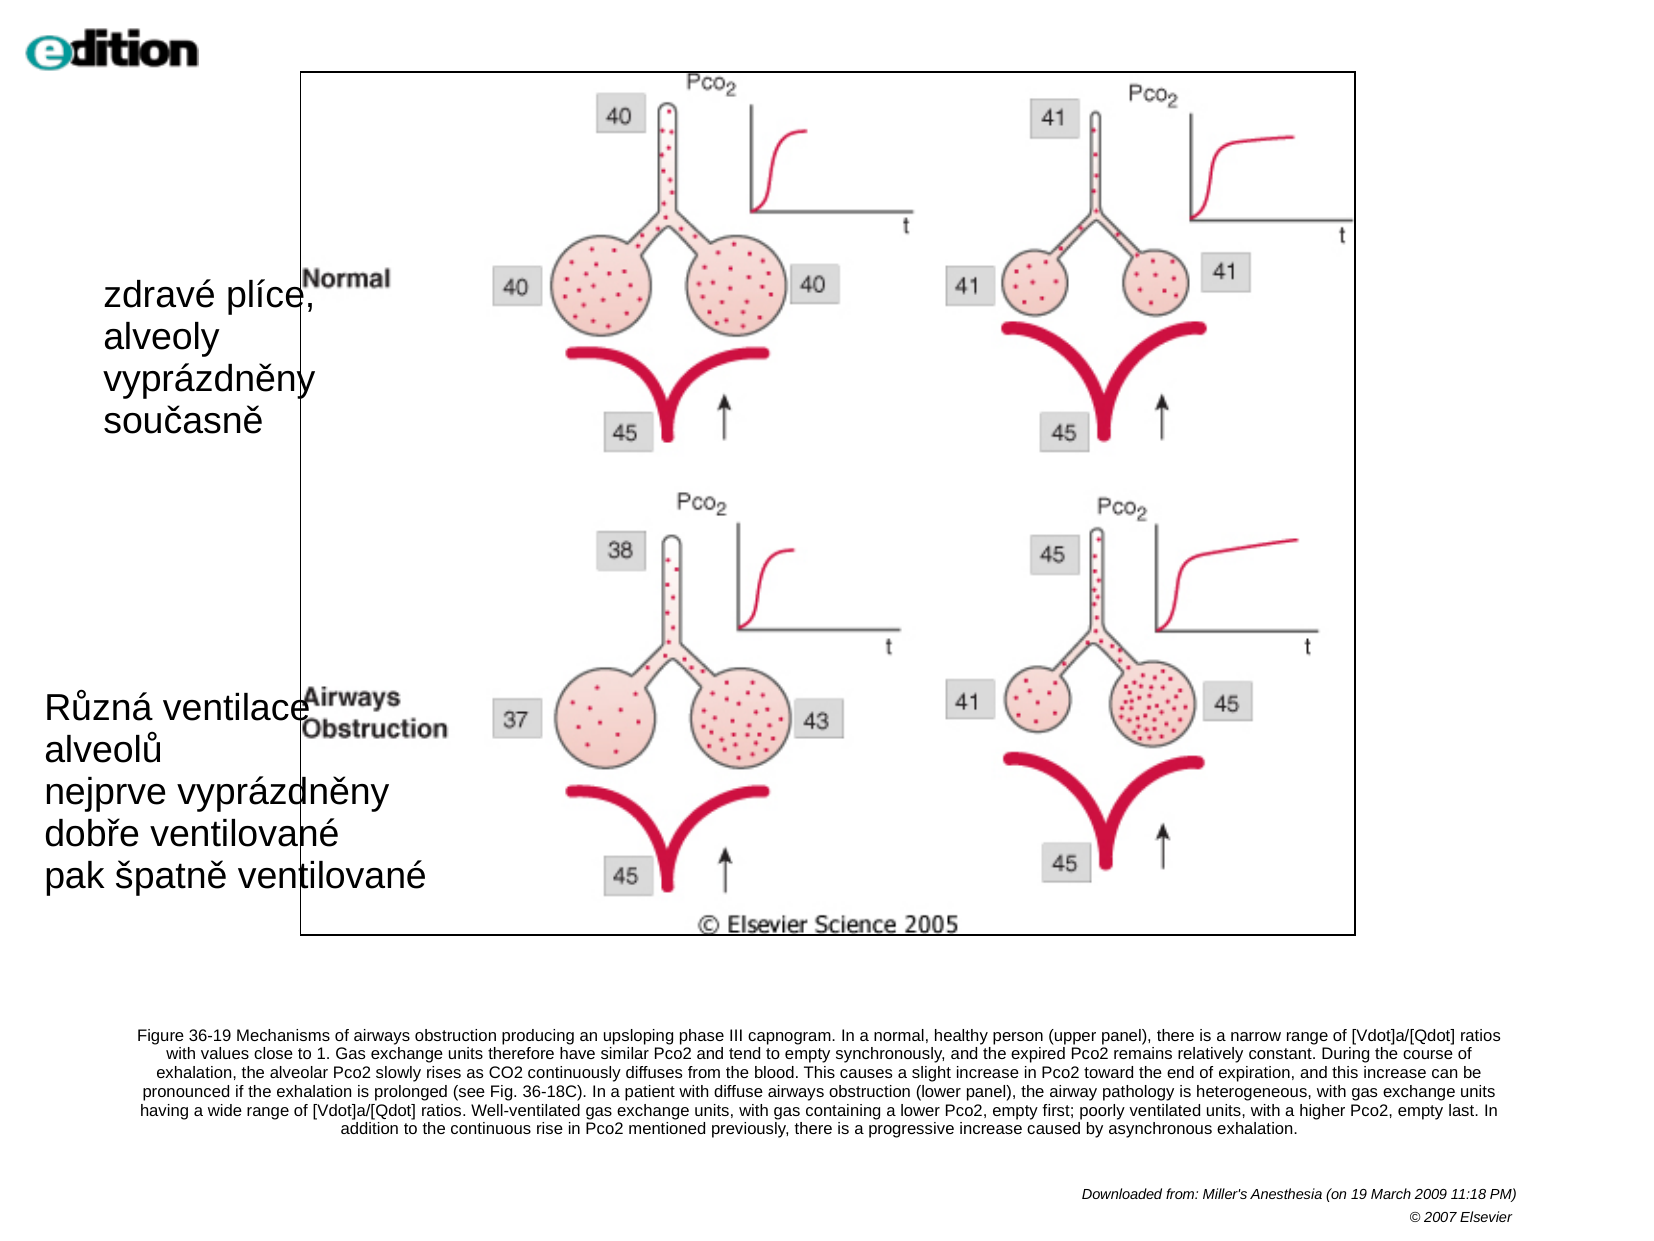

zdravé plíce, alveoly vyprázdněny současně
Různá ventilace alveolů
nejprve vyprázdněny dobře ventilované
pak špatně ventilované
Figure 36-19 Mechanisms of airways obstruction producing an upsloping phase III capnogram. In a normal, healthy person (upper panel), there is a narrow range of [Vdot]a/[Qdot] ratios with values close to 1. Gas exchange units therefore have similar Pco2 and tend to empty synchronously, and the expired Pco2 remains relatively constant. During the course of exhalation, the alveolar Pco2 slowly rises as CO2 continuously diffuses from the blood. This causes a slight increase in Pco2 toward the end of expiration, and this increase can be pronounced if the exhalation is prolonged (see Fig. 36-18C). In a patient with diffuse airways obstruction (lower panel), the airway pathology is heterogeneous, with gas exchange units having a wide range of [Vdot]a/[Qdot] ratios. Well-ventilated gas exchange units, with gas containing a lower Pco2, empty first; poorly ventilated units, with a higher Pco2, empty last. In addition to the continuous rise in Pco2 mentioned previously, there is a progressive increase caused by asynchronous exhalation.
Downloaded from: Miller's Anesthesia (on 19 March 2009 11:18 PM)
© 2007 Elsevier